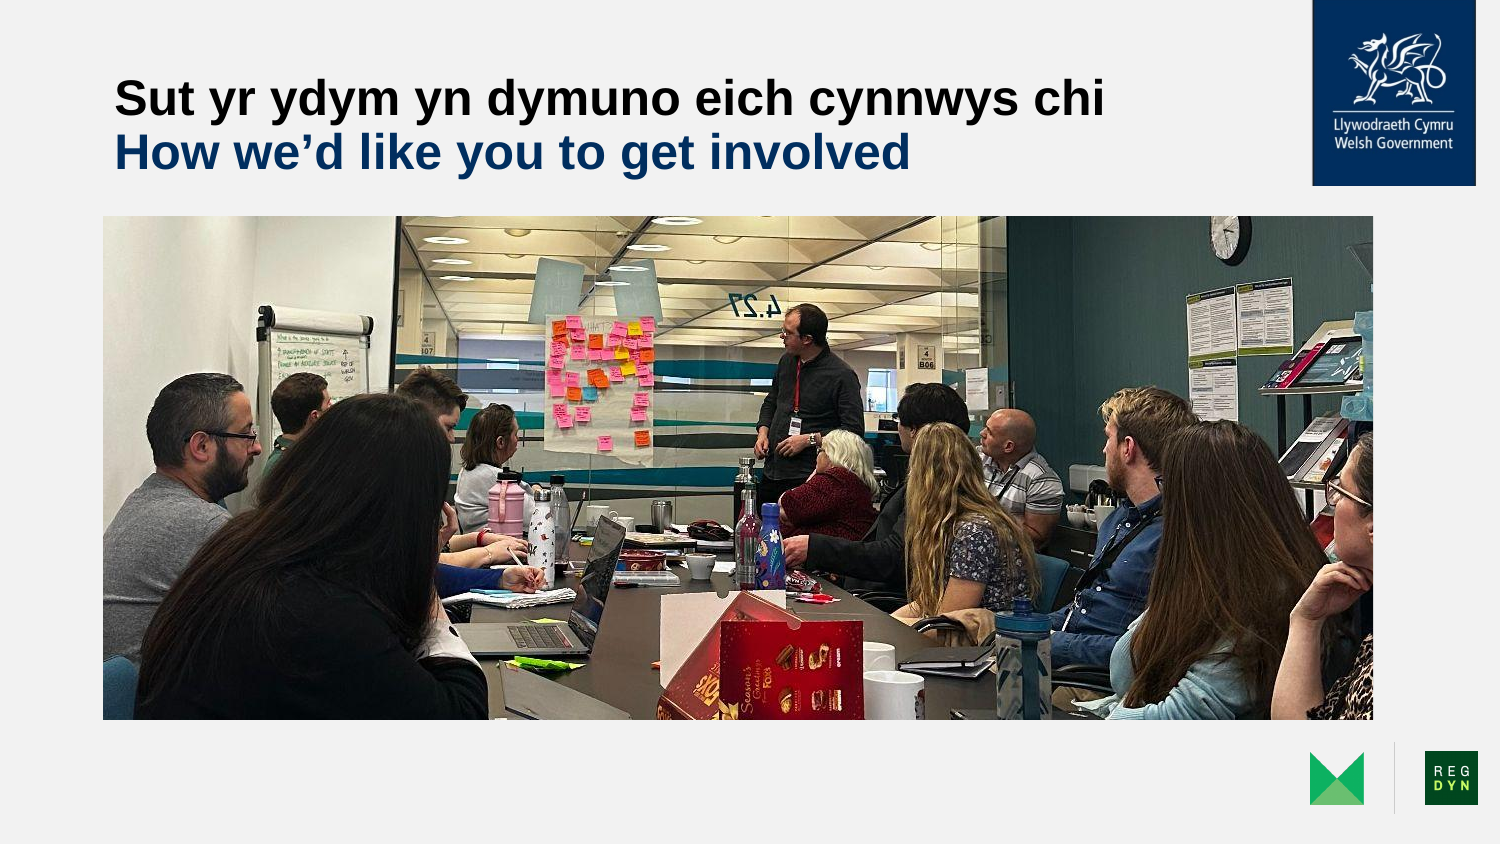

# Sut yr ydym yn dymuno eich cynnwys chi
How we’d like you to get involved